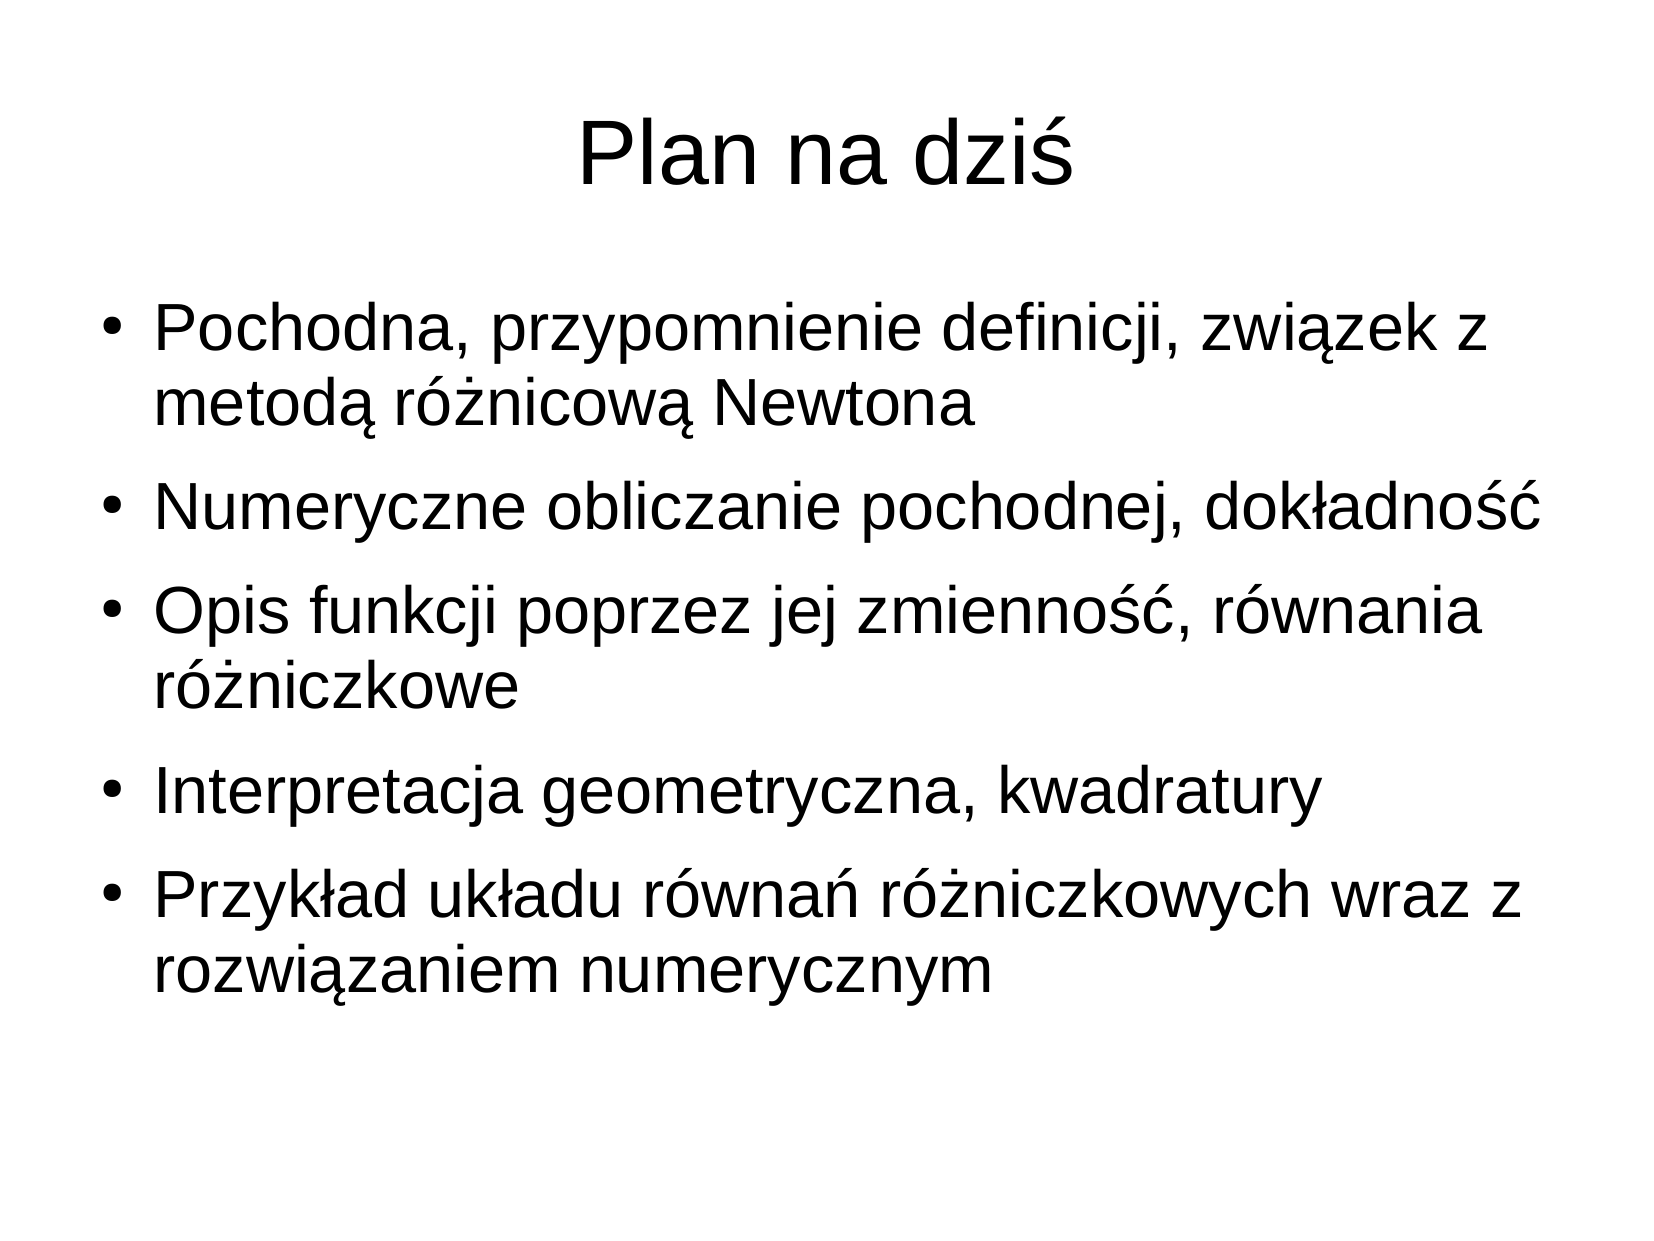

# Plan na dziś
Pochodna, przypomnienie definicji, związek z metodą różnicową Newtona
Numeryczne obliczanie pochodnej, dokładność
Opis funkcji poprzez jej zmienność, równania różniczkowe
Interpretacja geometryczna, kwadratury
Przykład układu równań różniczkowych wraz z rozwiązaniem numerycznym